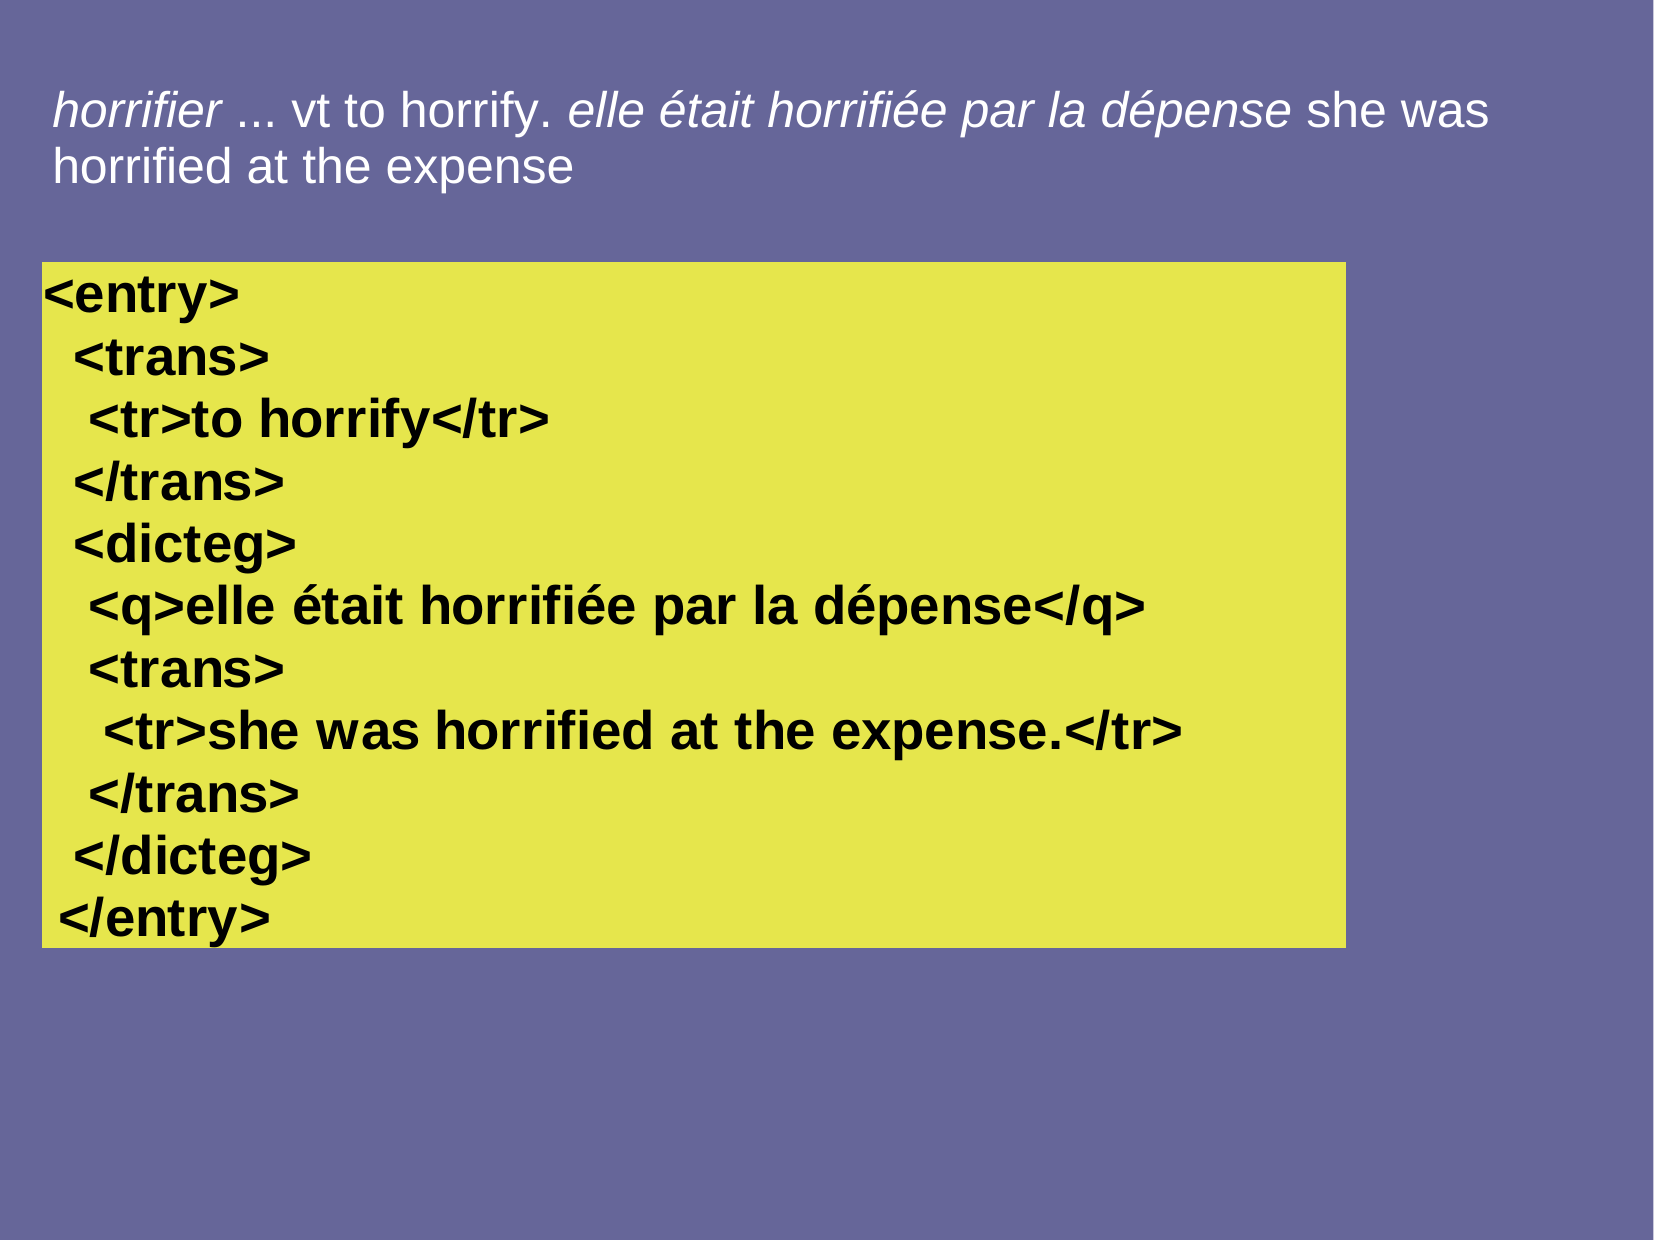

horrifier ... vt to horrify. elle était horrifiée par la dépense she was horrified at the expense